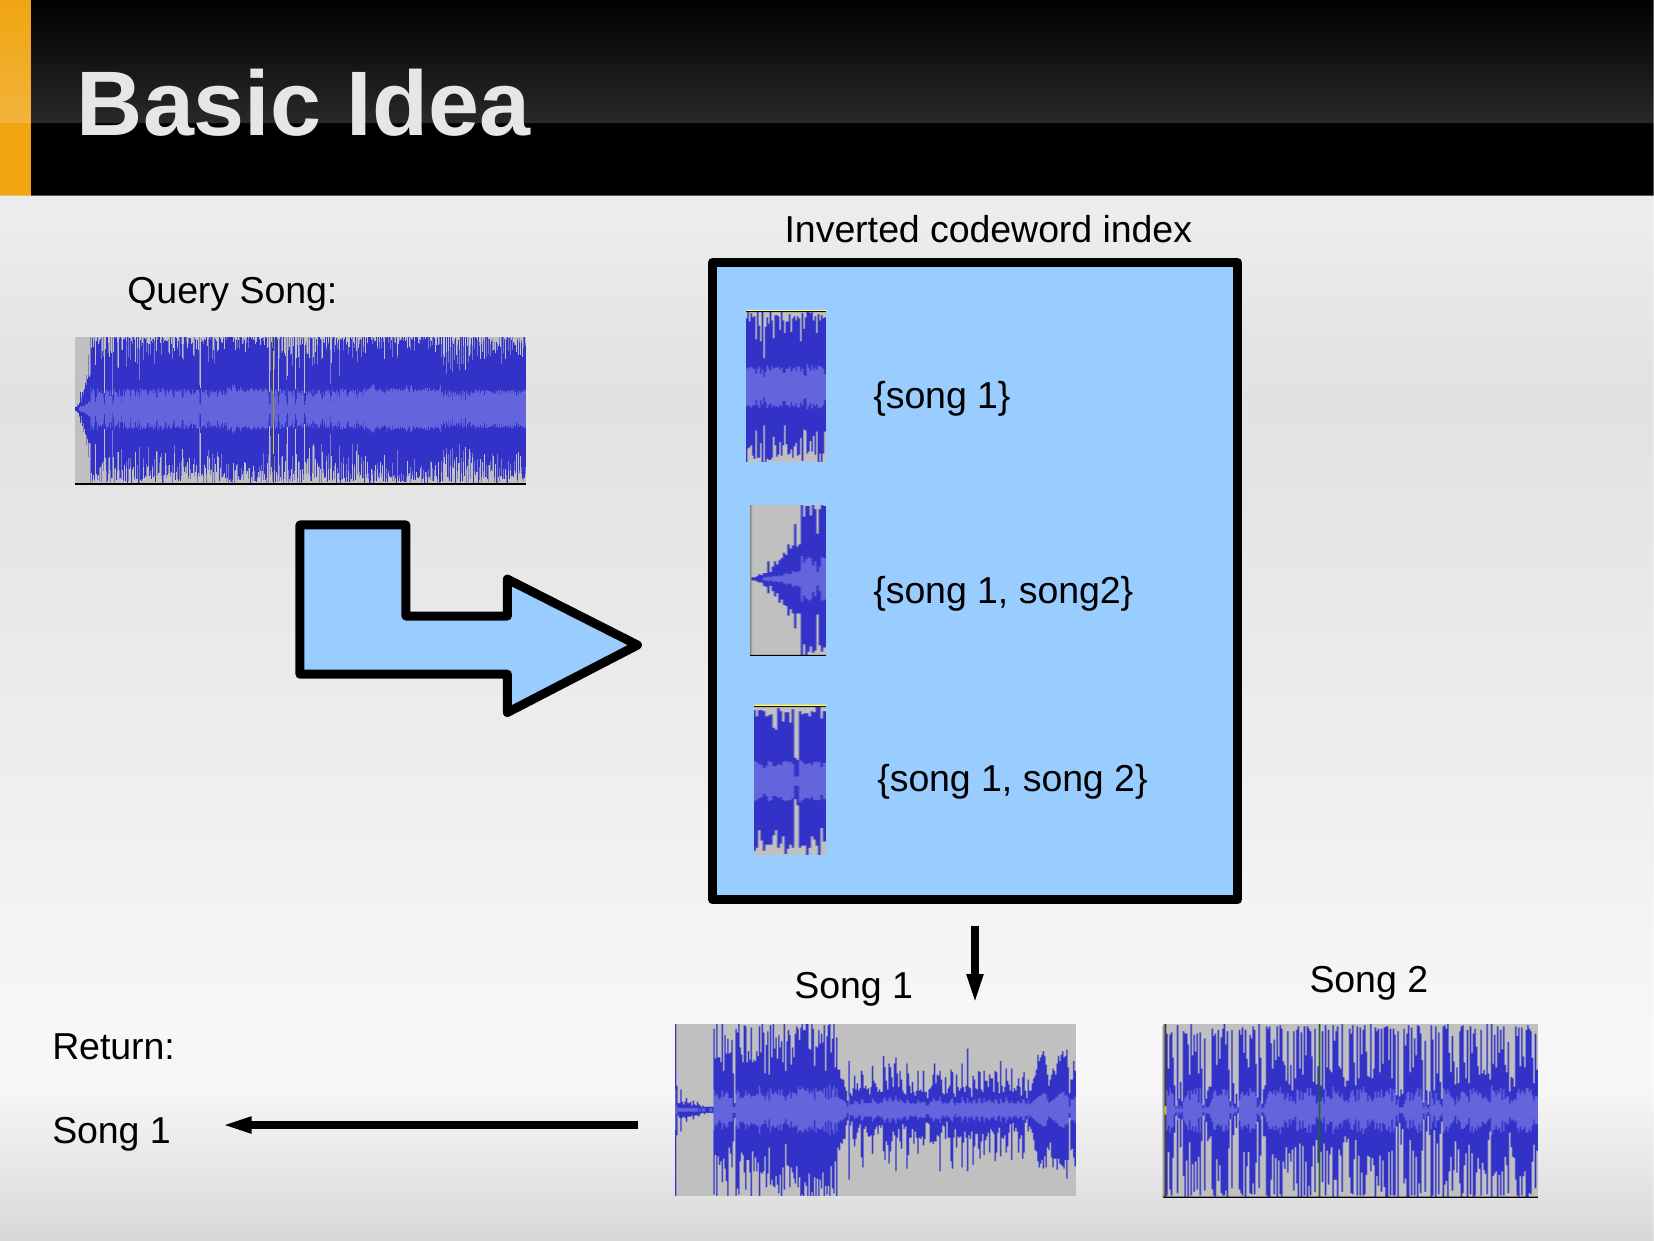

# Basic Idea
Inverted codeword index
Query Song:
{song 1}
{song 1, song2}
{song 1, song 2}
Song 2
Song 1
Return:
Song 1